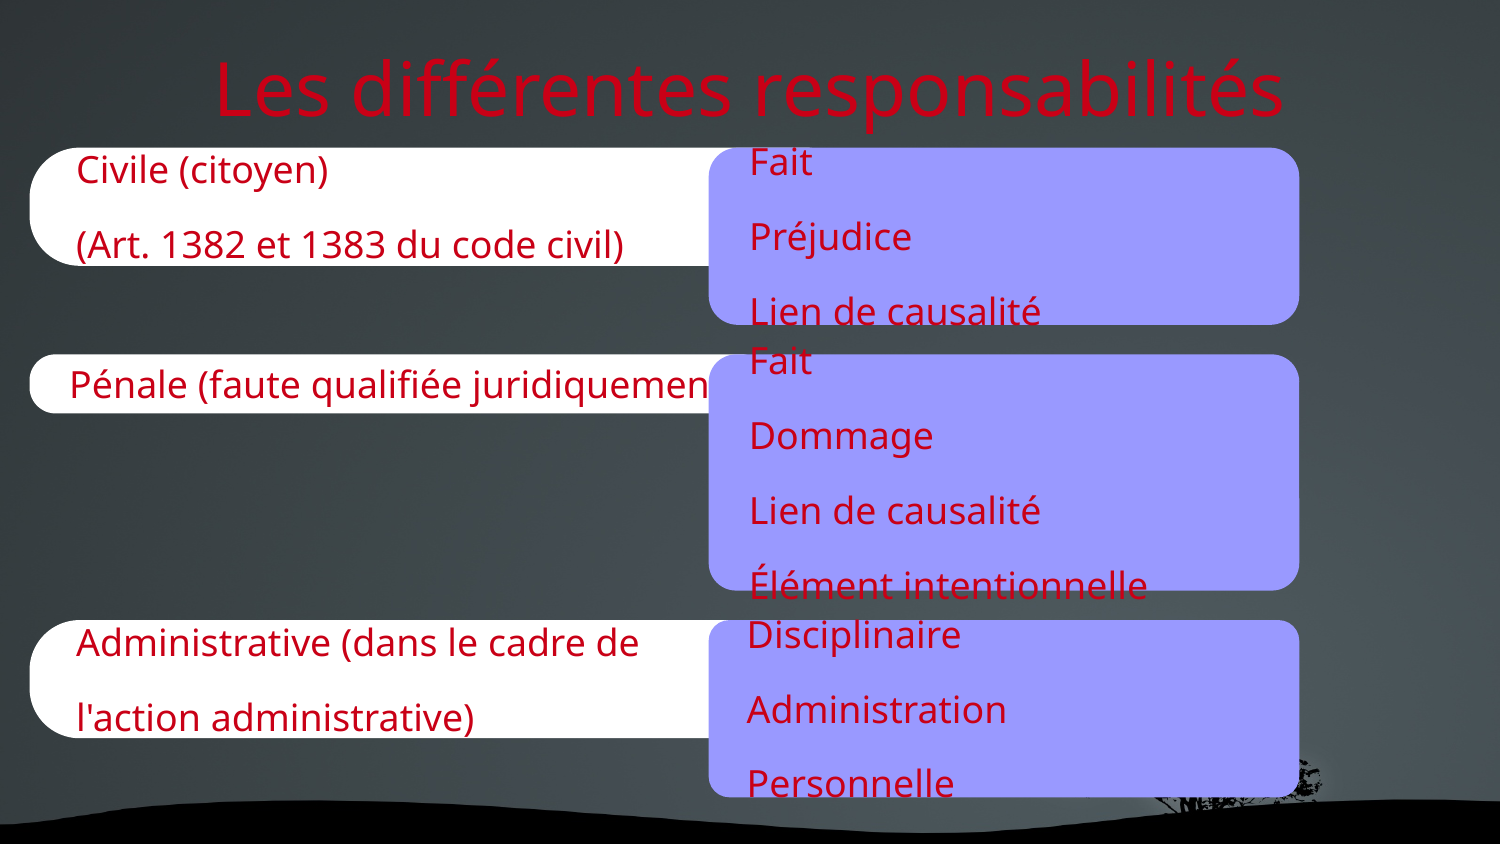

Les différentes responsabilités
Civile (citoyen)
(Art. 1382 et 1383 du code civil)
Fait
Préjudice
Lien de causalité
Pénale (faute qualifiée juridiquement)
Fait
Dommage
Lien de causalité
Élément intentionnelle
Administrative (dans le cadre de
l'action administrative)
Disciplinaire
Administration
Personnelle